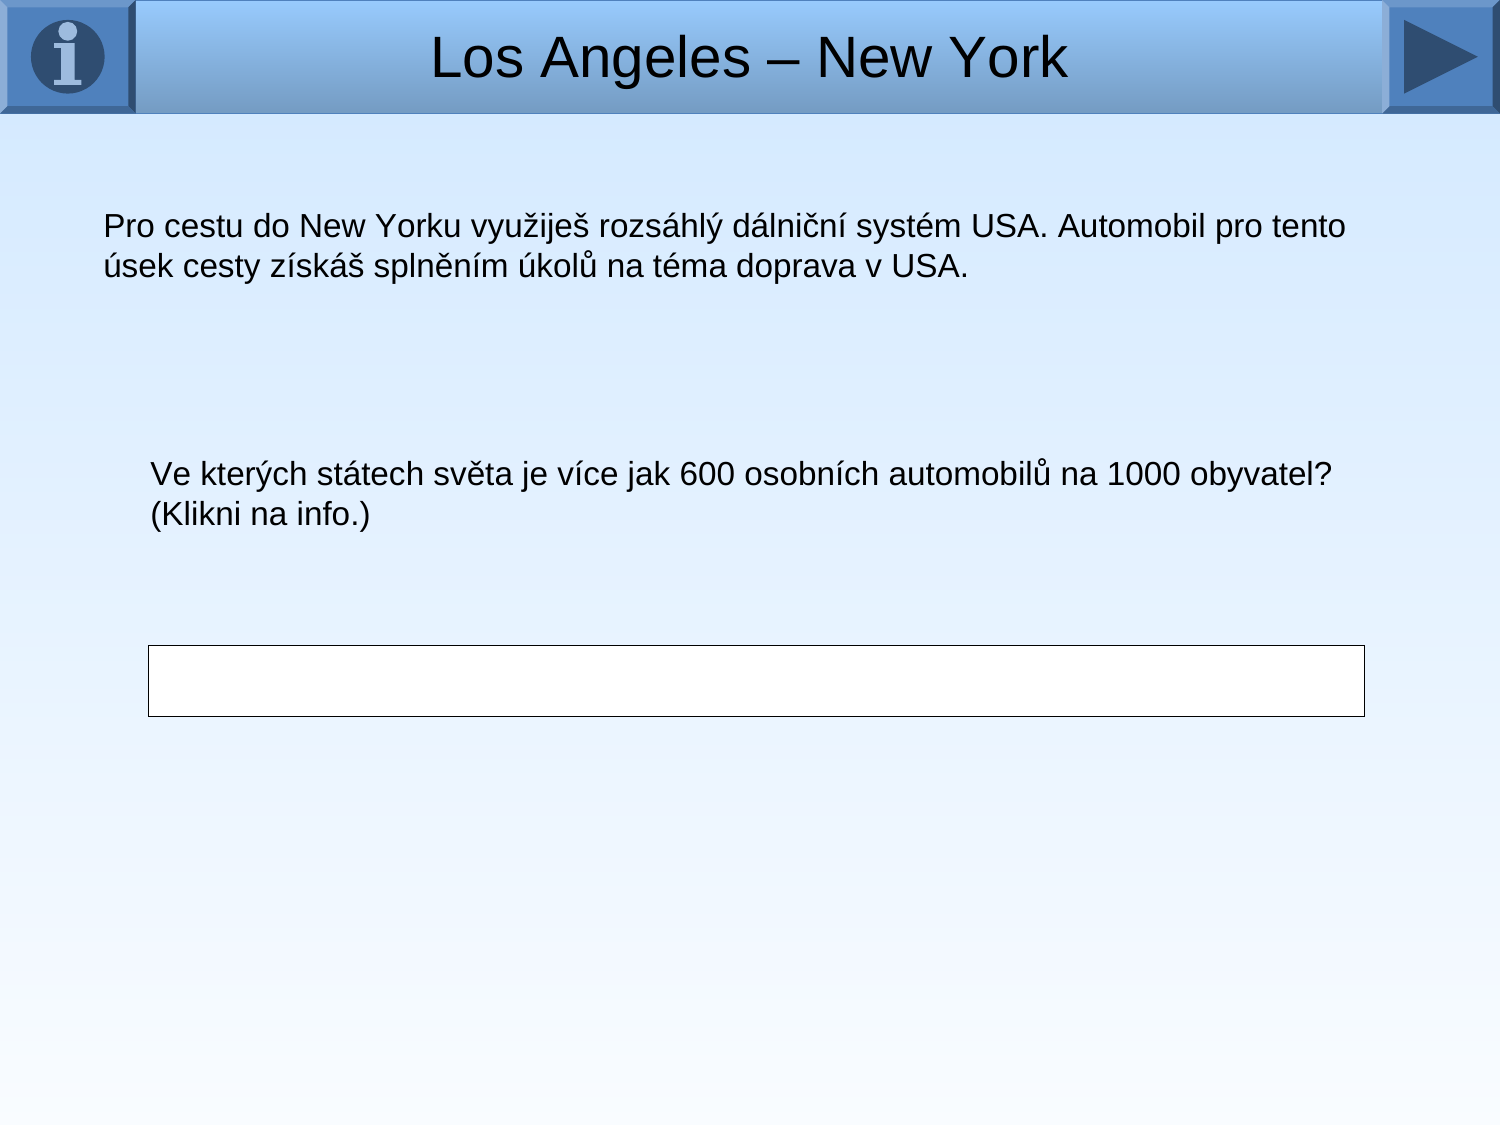

# Los Angeles – New York
Pro cestu do New Yorku využiješ rozsáhlý dálniční systém USA. Automobil pro tento úsek cesty získáš splněním úkolů na téma doprava v USA.
Ve kterých státech světa je více jak 600 osobních automobilů na 1000 obyvatel? (Klikni na info.)